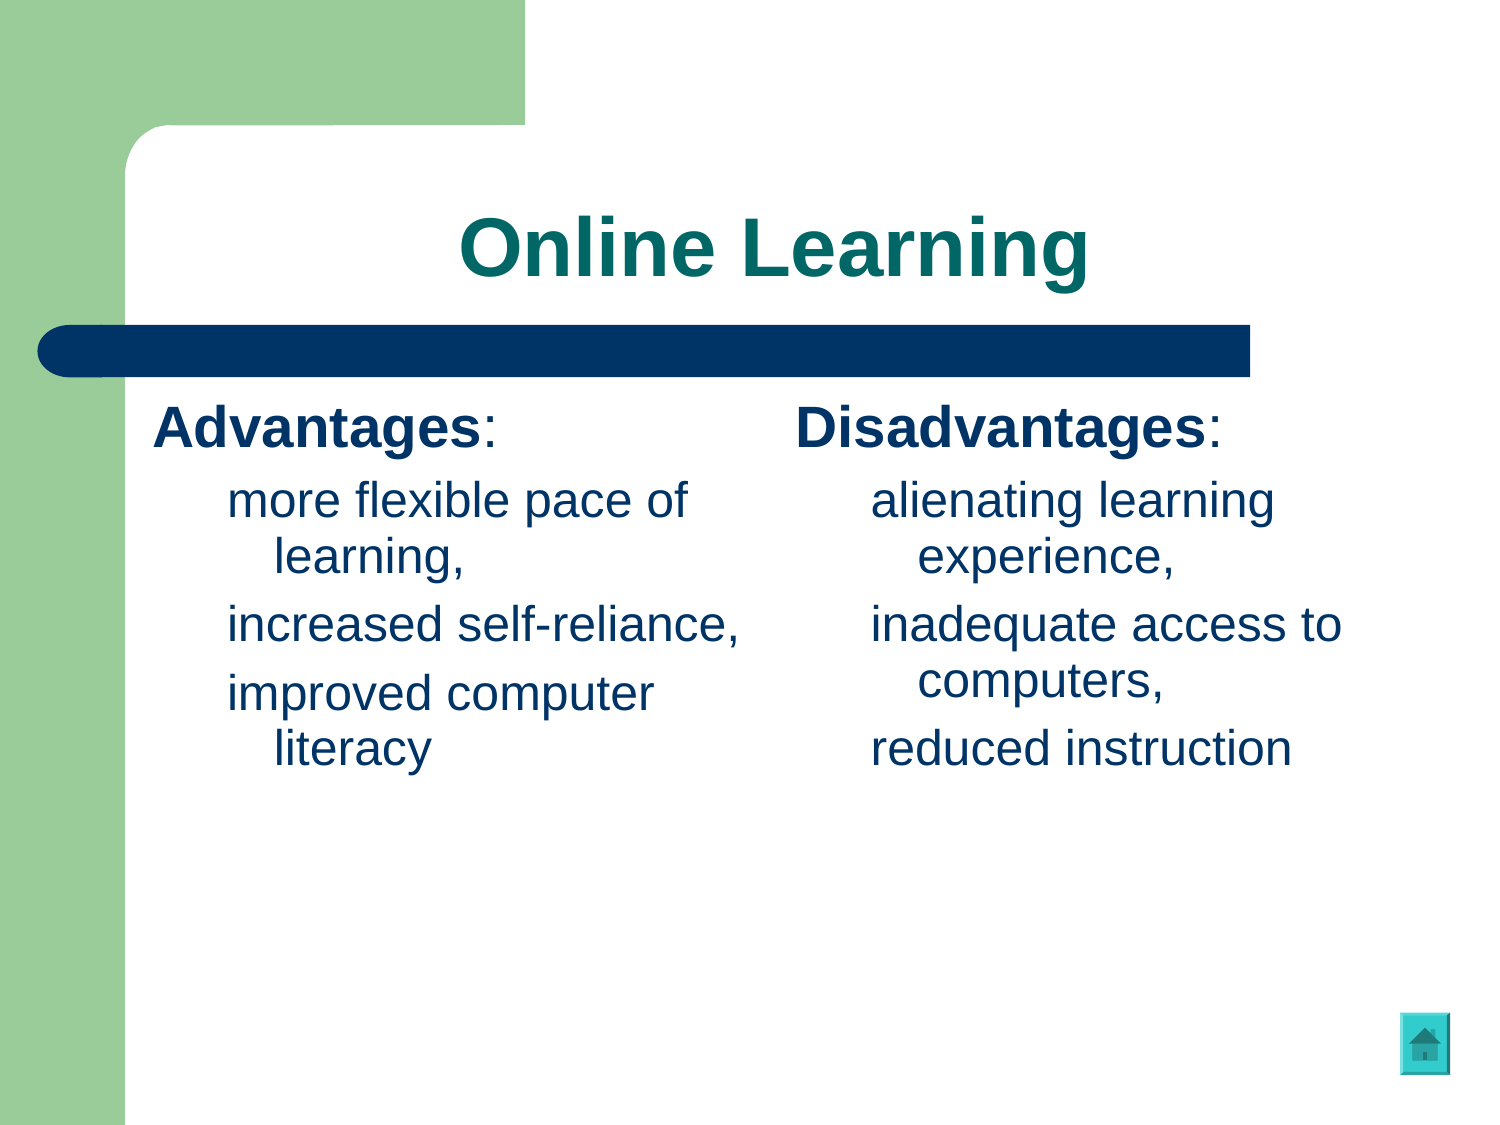

# Online Learning
Advantages:
more flexible pace of learning,
increased self-reliance,
improved computer literacy
Disadvantages:
alienating learning experience,
inadequate access to computers,
reduced instruction